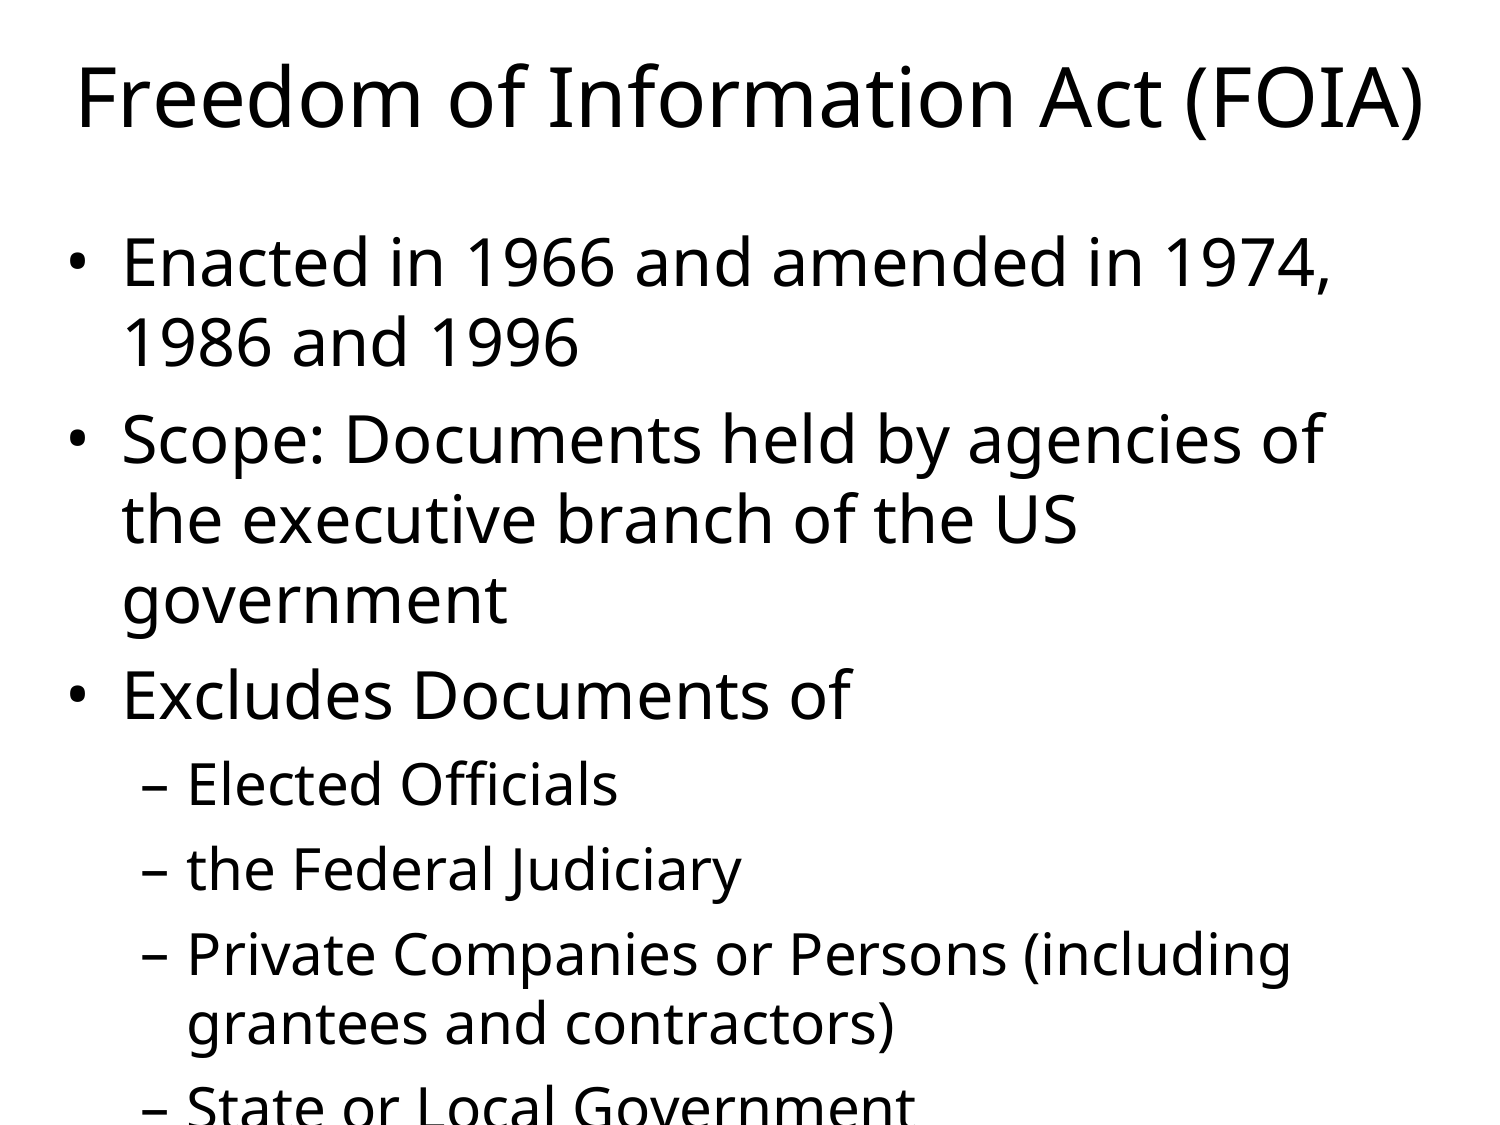

# Freedom of Information Act (FOIA)
Enacted in 1966 and amended in 1974, 1986 and 1996
Scope: Documents held by agencies of the executive branch of the US government
Excludes Documents of
Elected Officials
the Federal Judiciary
Private Companies or Persons (including grantees and contractors)
State or Local Government